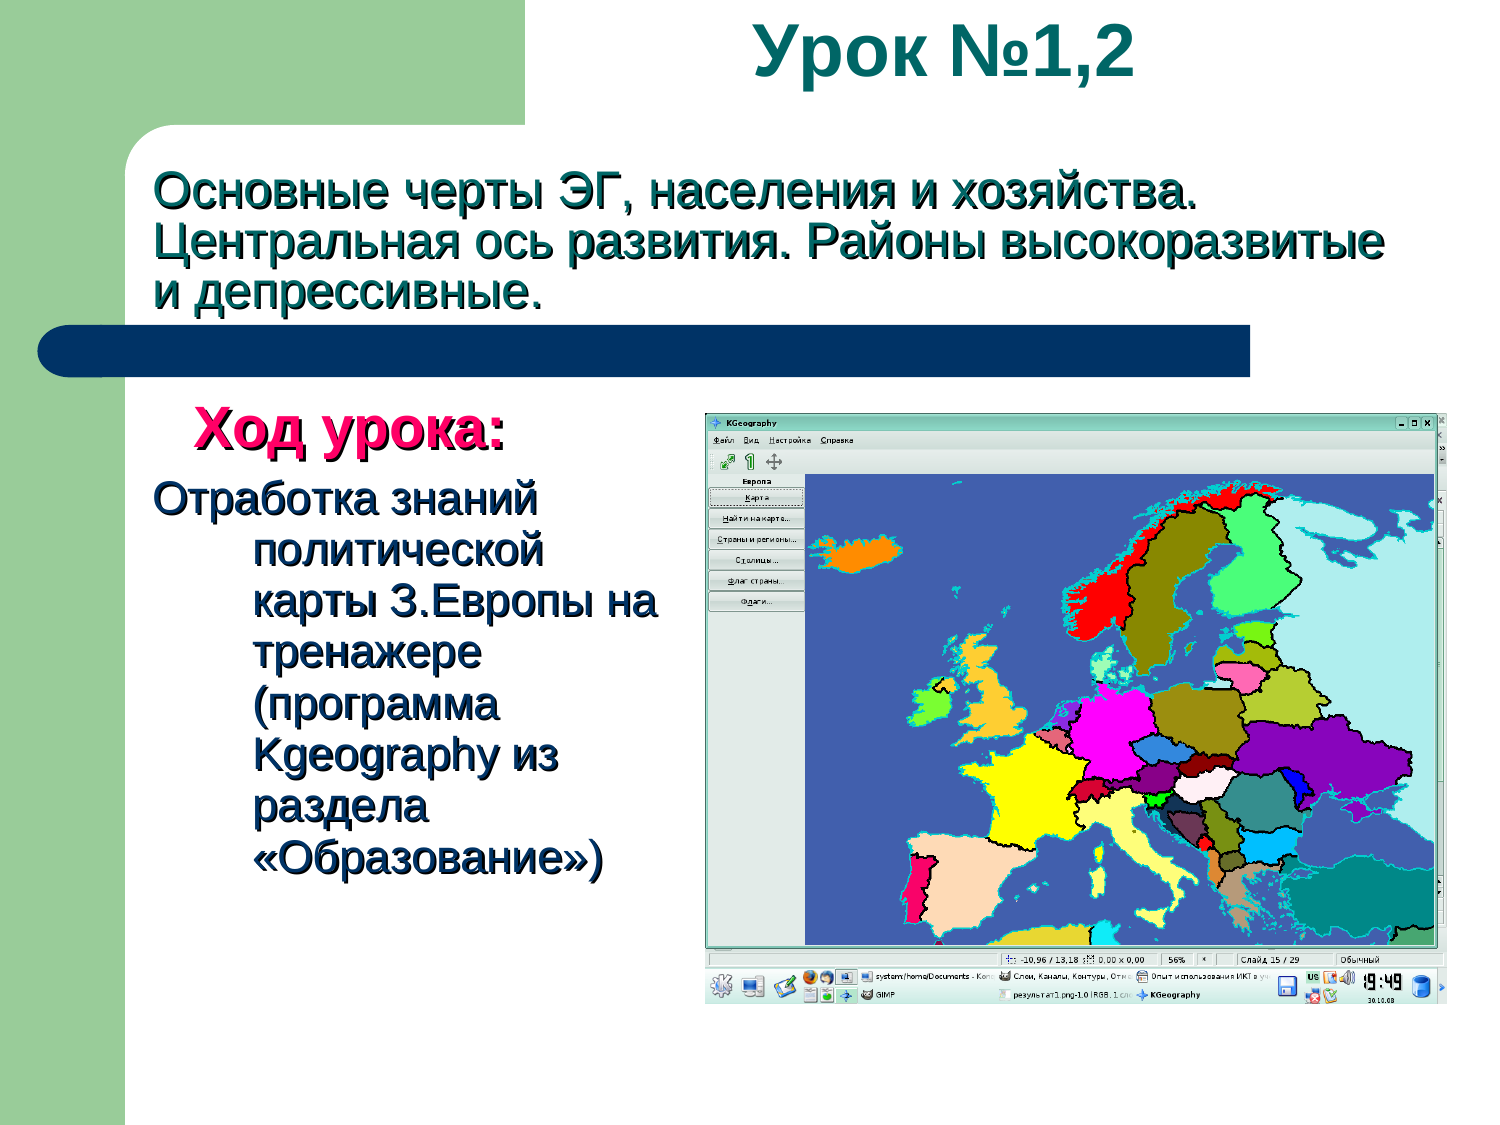

Урок №1,2
Основные черты ЭГ, населения и хозяйства. Центральная ось развития. Районы высокоразвитые и депрессивные.
# Ход урока:
Отработка знаний политической карты З.Европы на тренажере (программа Kgeography из раздела «Образование»)